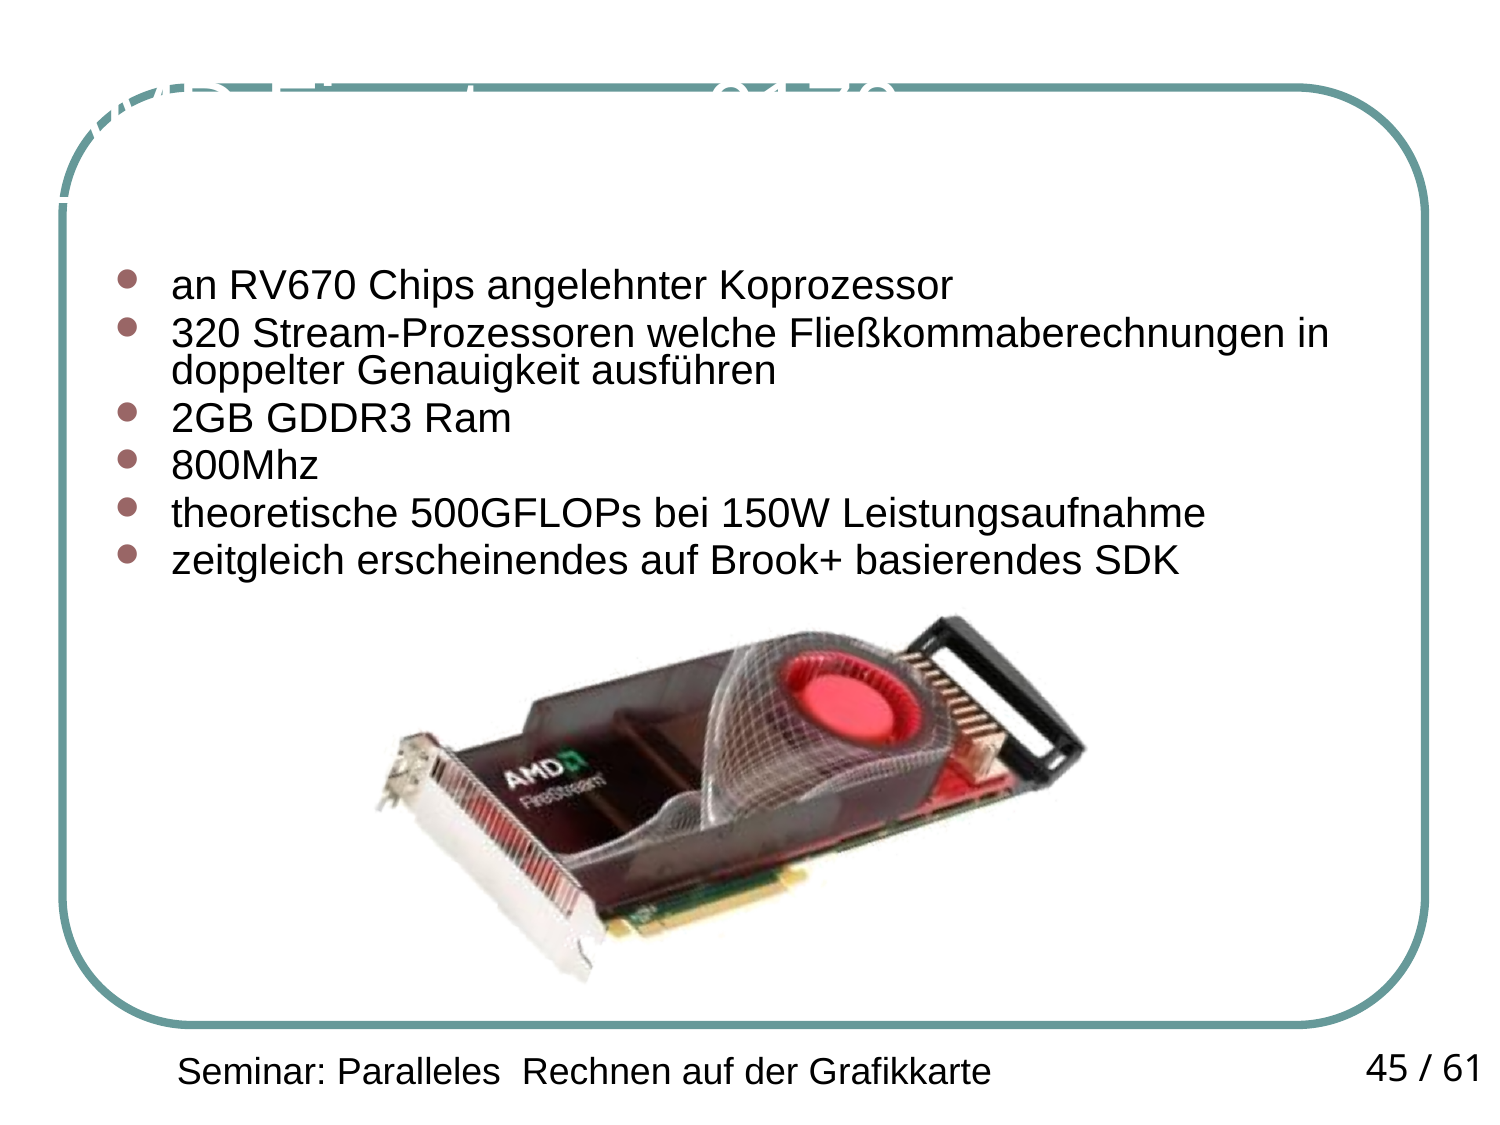

# AMD Firestream 9170
an RV670 Chips angelehnter Koprozessor
320 Stream-Prozessoren welche Fließkommaberechnungen in doppelter Genauigkeit ausführen
2GB GDDR3 Ram
800Mhz
theoretische 500GFLOPs bei 150W Leistungsaufnahme
zeitgleich erscheinendes auf Brook+ basierendes SDK
Seminar: Paralleles Rechnen auf der Grafikkarte
45